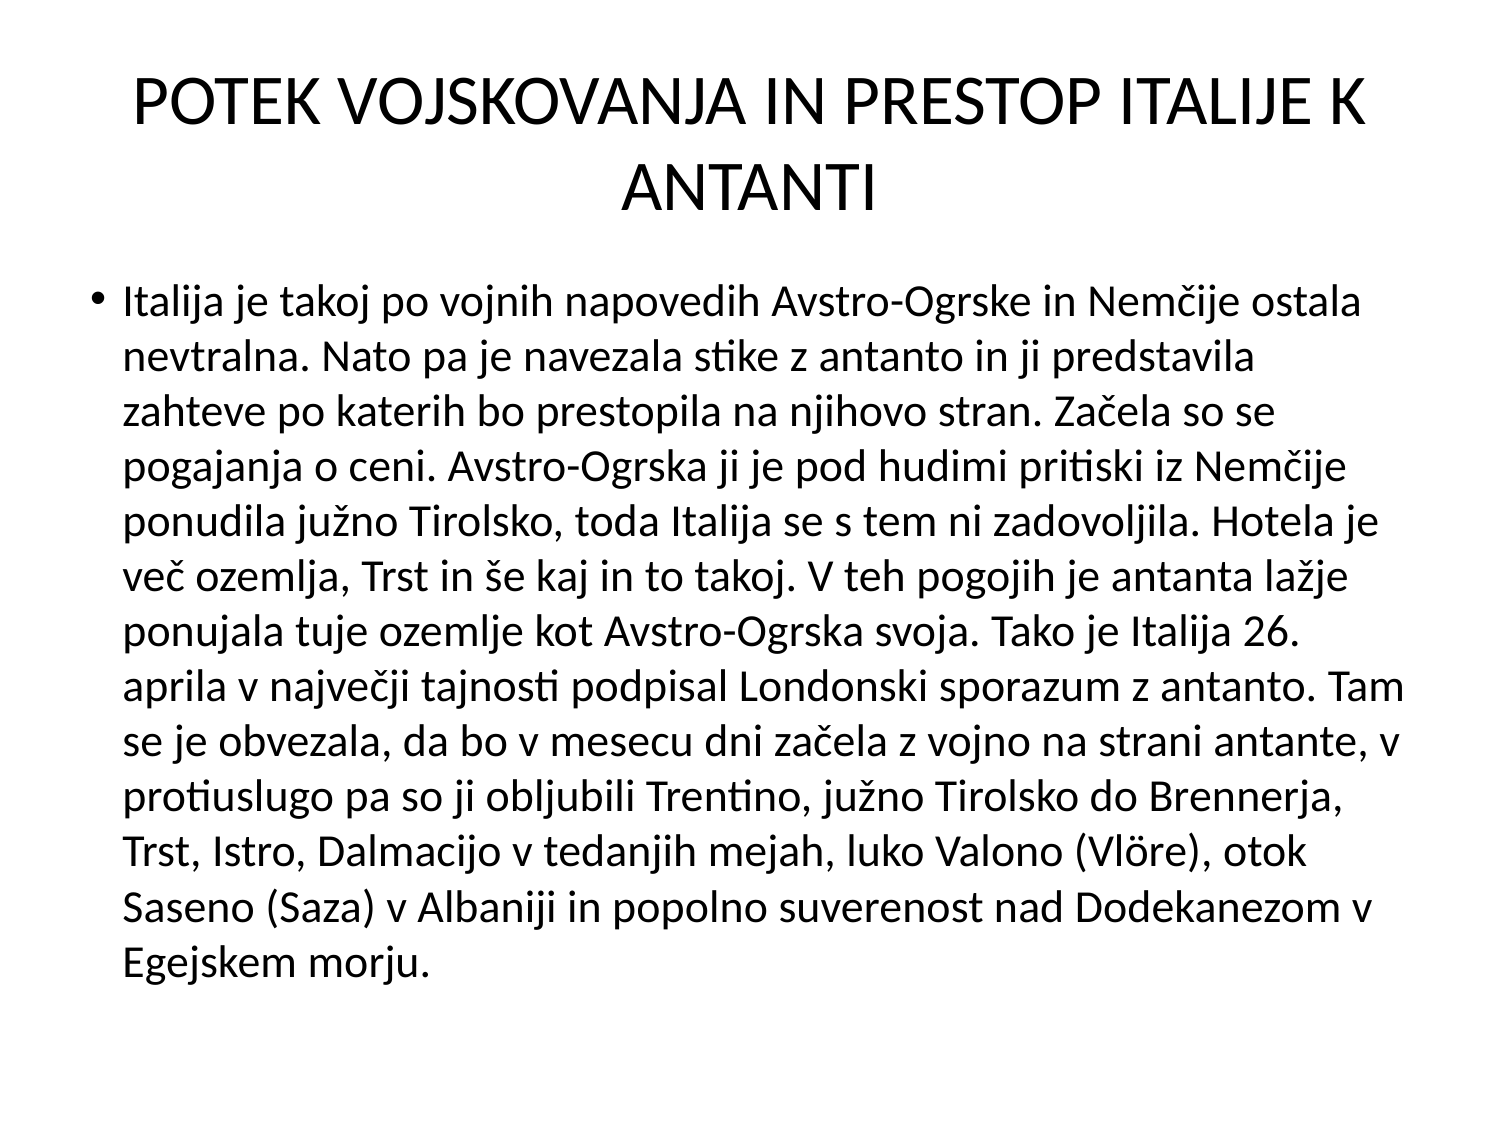

# POTEK VOJSKOVANJA IN PRESTOP ITALIJE K ANTANTI
Italija je takoj po vojnih napovedih Avstro-Ogrske in Nemčije ostala nevtralna. Nato pa je navezala stike z antanto in ji predstavila zahteve po katerih bo prestopila na njihovo stran. Začela so se pogajanja o ceni. Avstro-Ogrska ji je pod hudimi pritiski iz Nemčije ponudila južno Tirolsko, toda Italija se s tem ni zadovoljila. Hotela je več ozemlja, Trst in še kaj in to takoj. V teh pogojih je antanta lažje ponujala tuje ozemlje kot Avstro-Ogrska svoja. Tako je Italija 26. aprila v največji tajnosti podpisal Londonski sporazum z antanto. Tam se je obvezala, da bo v mesecu dni začela z vojno na strani antante, v protiuslugo pa so ji obljubili Trentino, južno Tirolsko do Brennerja, Trst, Istro, Dalmacijo v tedanjih mejah, luko Valono (Vlöre), otok Saseno (Saza) v Albaniji in popolno suverenost nad Dodekanezom v Egejskem morju.